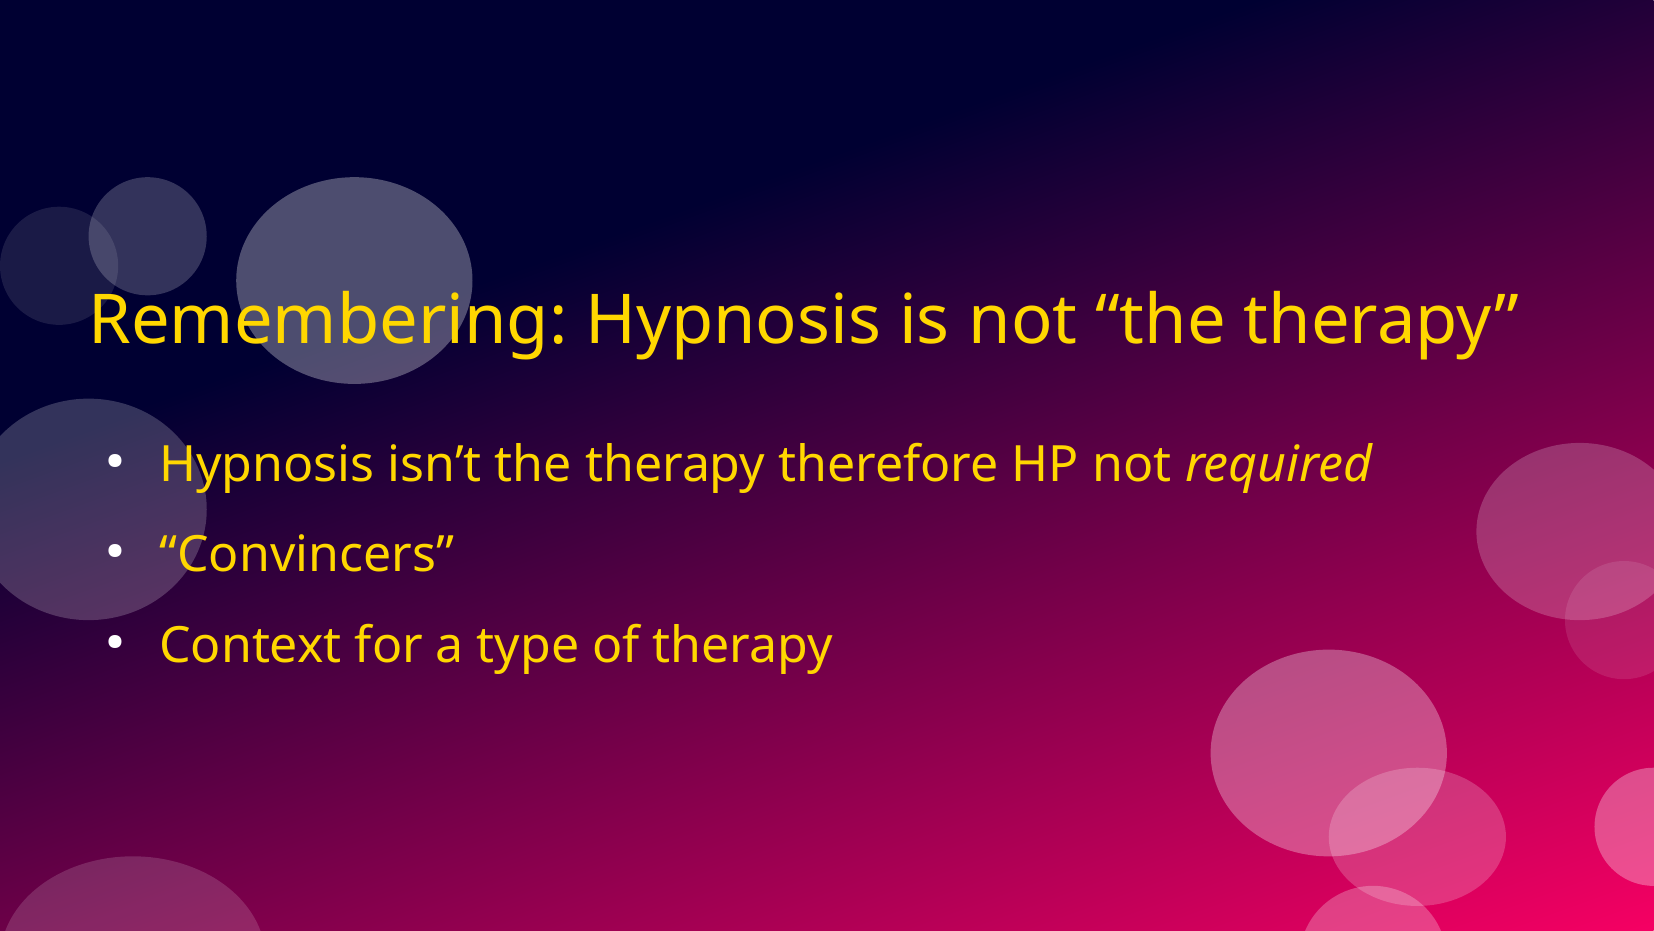

# Remembering: Hypnosis is not “the therapy”
Hypnosis isn’t the therapy therefore HP not required
“Convincers”
Context for a type of therapy